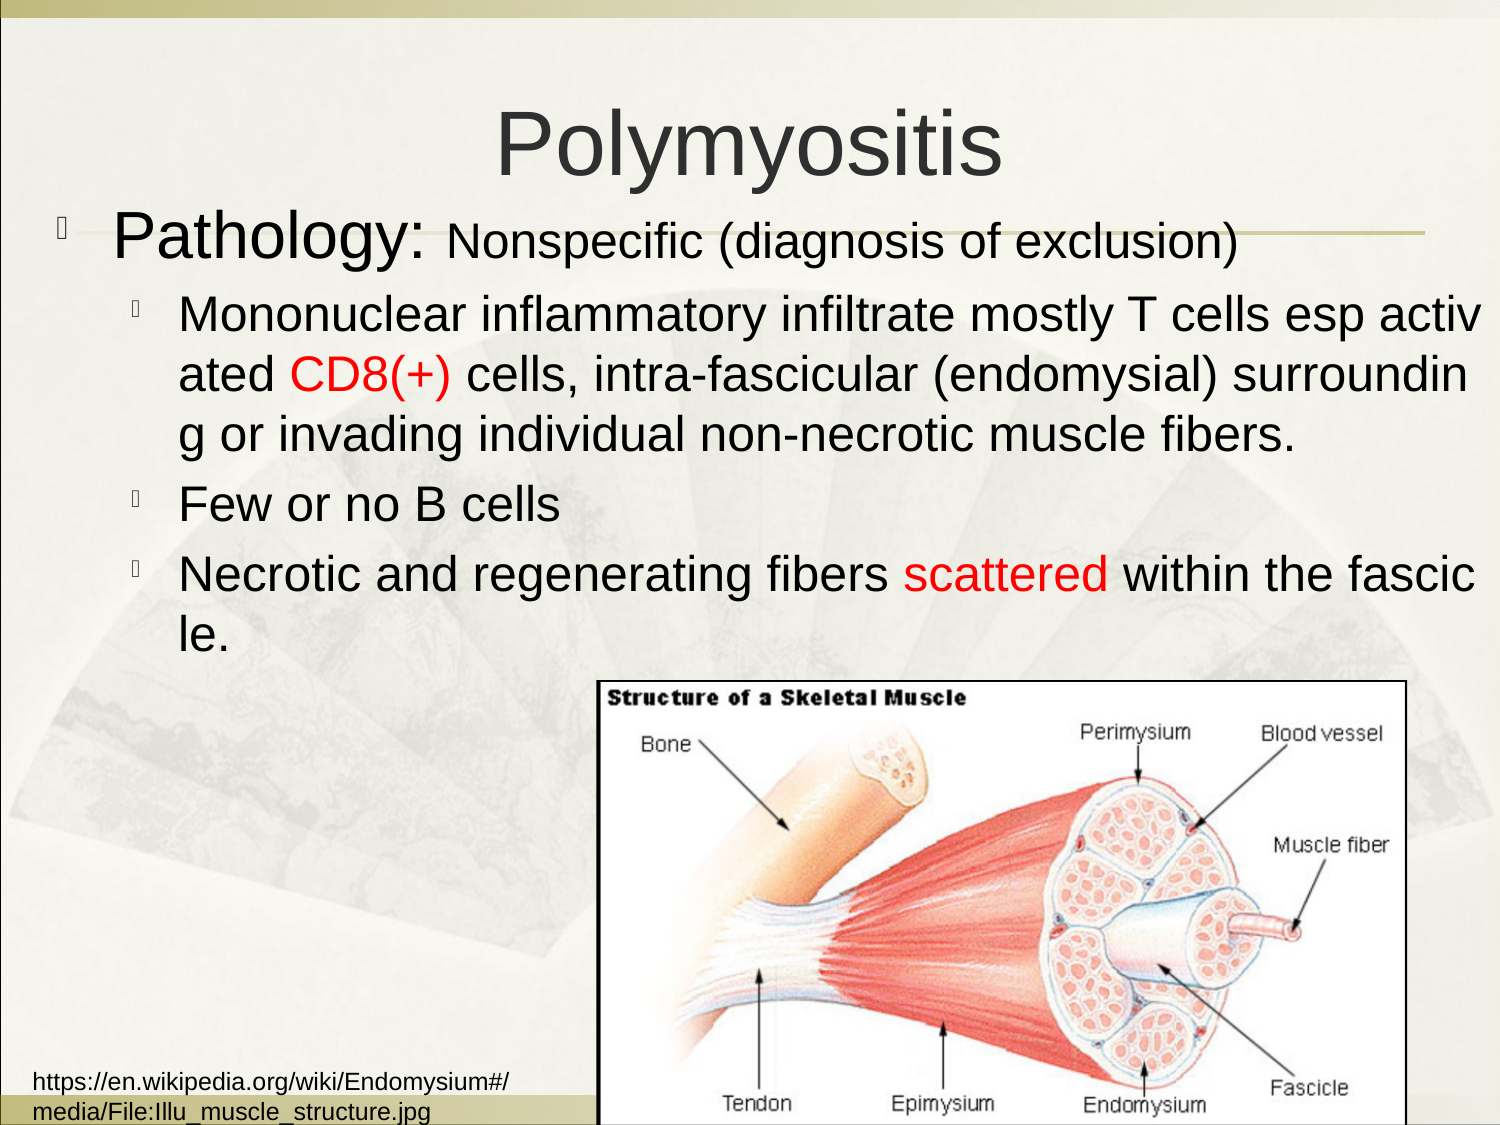

# Polymyositis
Pathology: Nonspecific (diagnosis of exclusion)
Mononuclear inflammatory infiltrate mostly T cells esp activated CD8(+) cells, intra-fascicular (endomysial) surrounding or invading individual non-necrotic muscle fibers.
Few or no B cells
Necrotic and regenerating fibers scattered within the fascicle.
https://en.wikipedia.org/wiki/Endomysium#/media/File:Illu_muscle_structure.jpg